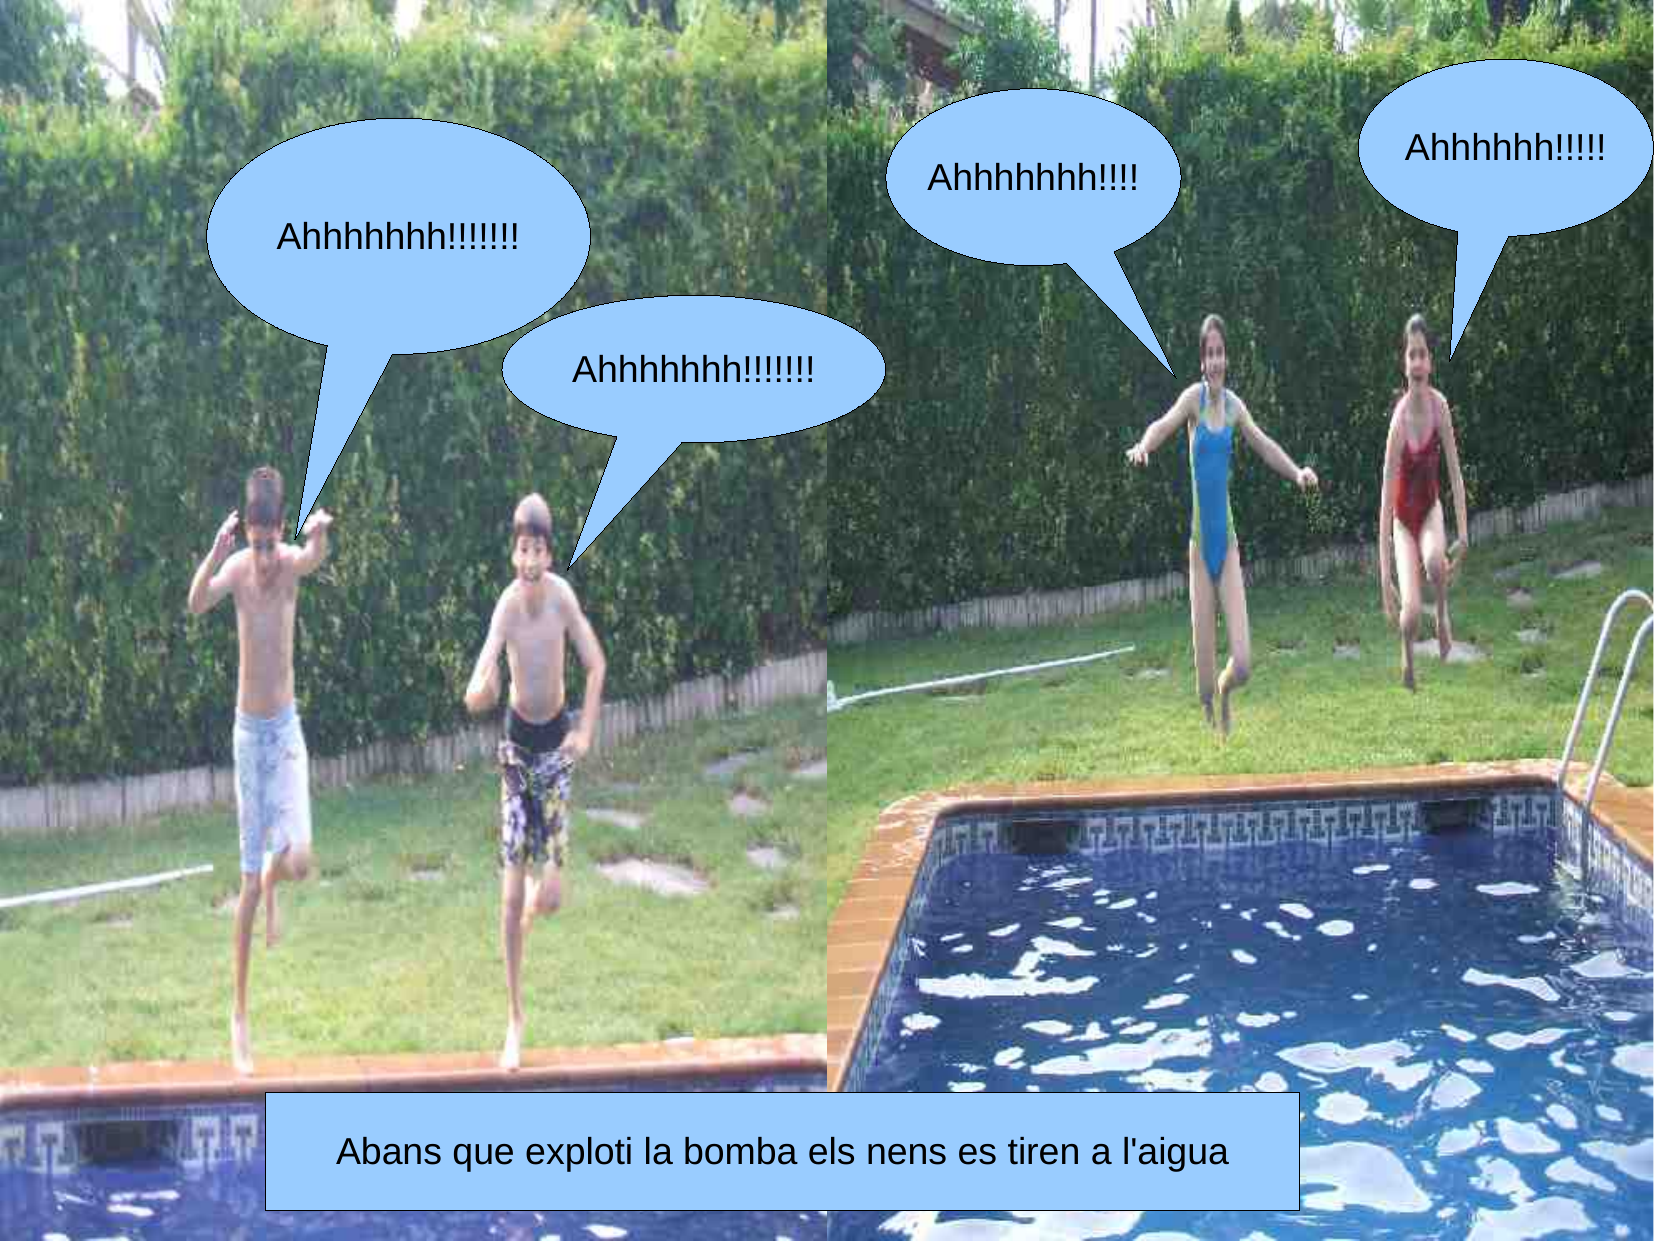

Ahhhhhh!!!!!
Ahhhhhhh!!!!
Ahhhhhhh!!!!!!!
Ahhhhhhh!!!!!!!
Abans que exploti la bomba els nens es tiren a l'aigua